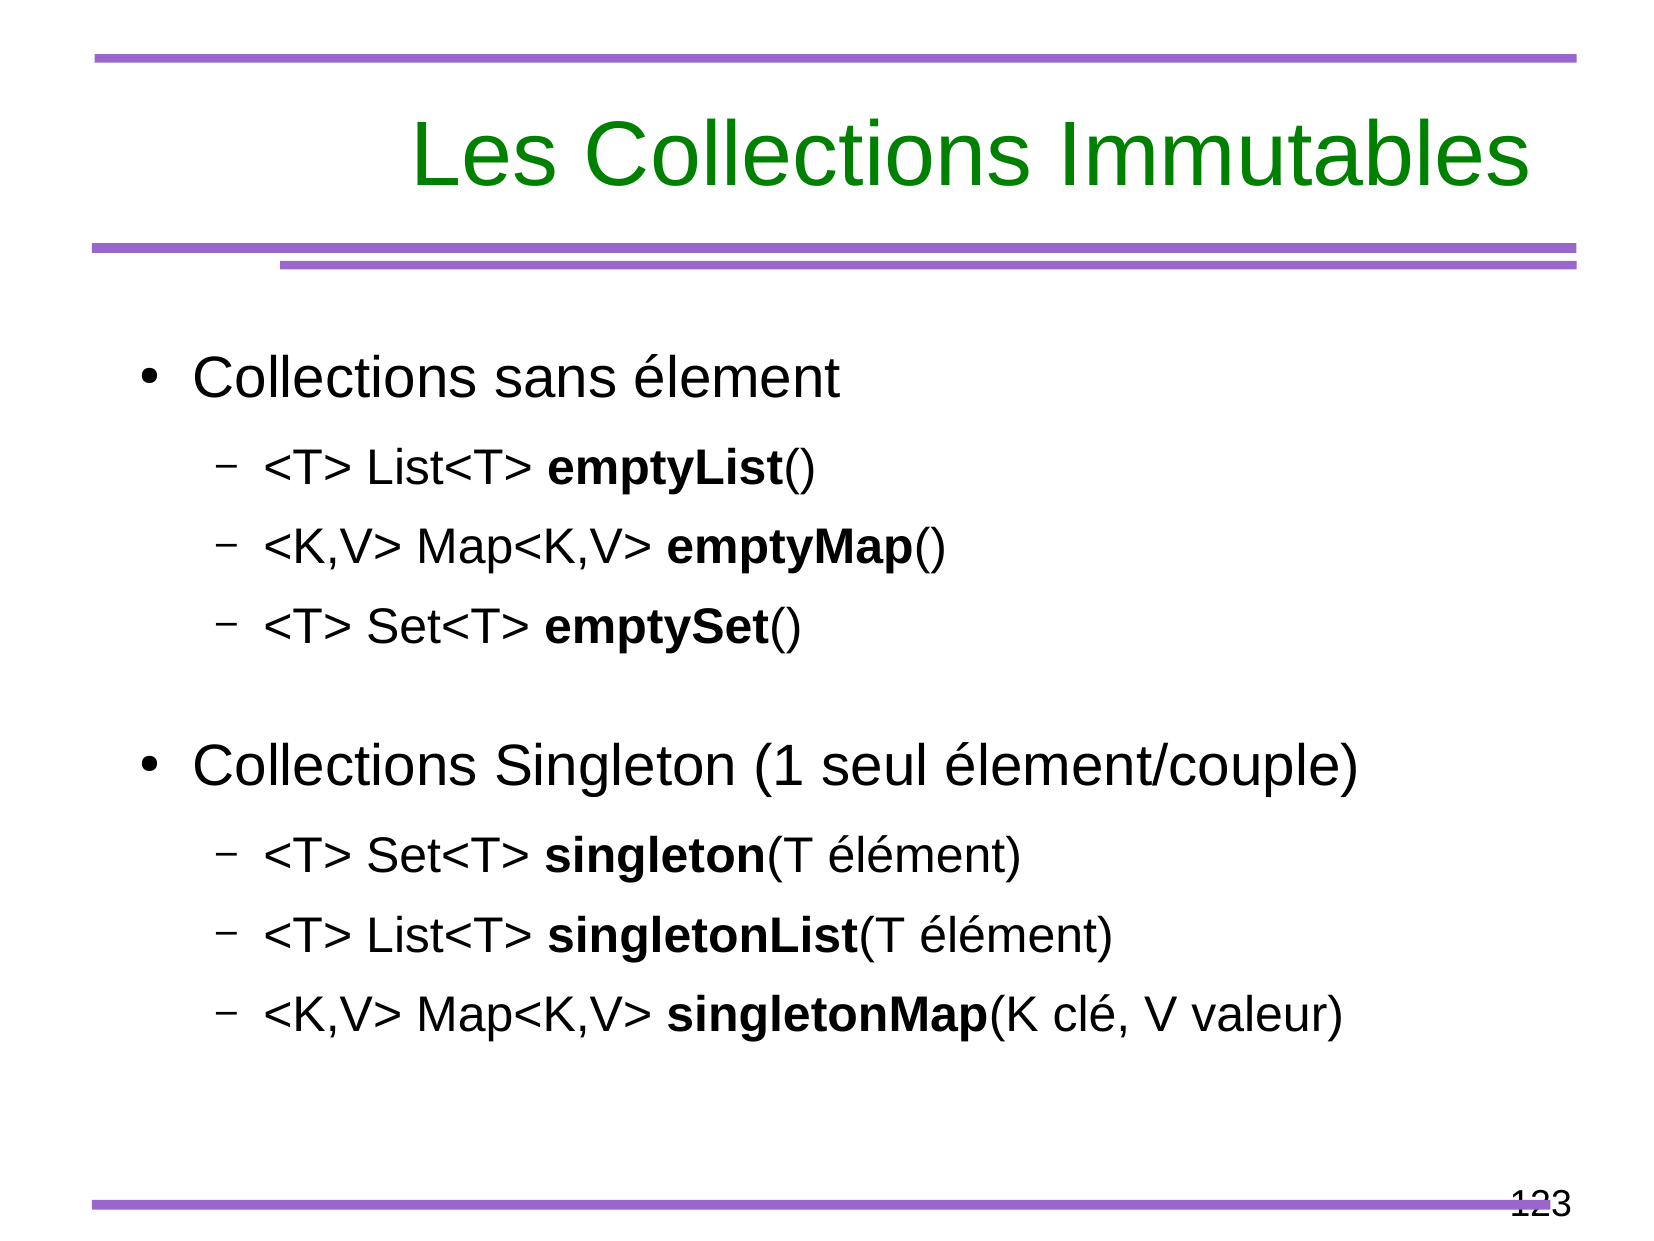

# Les Collections Immutables
Collections sans élement
<T> List<T> emptyList()
<K,V> Map<K,V> emptyMap()
<T> Set<T> emptySet()
Collections Singleton (1 seul élement/couple)
<T> Set<T> singleton(T élément)
<T> List<T> singletonList(T élément)
<K,V> Map<K,V> singletonMap(K clé, V valeur)